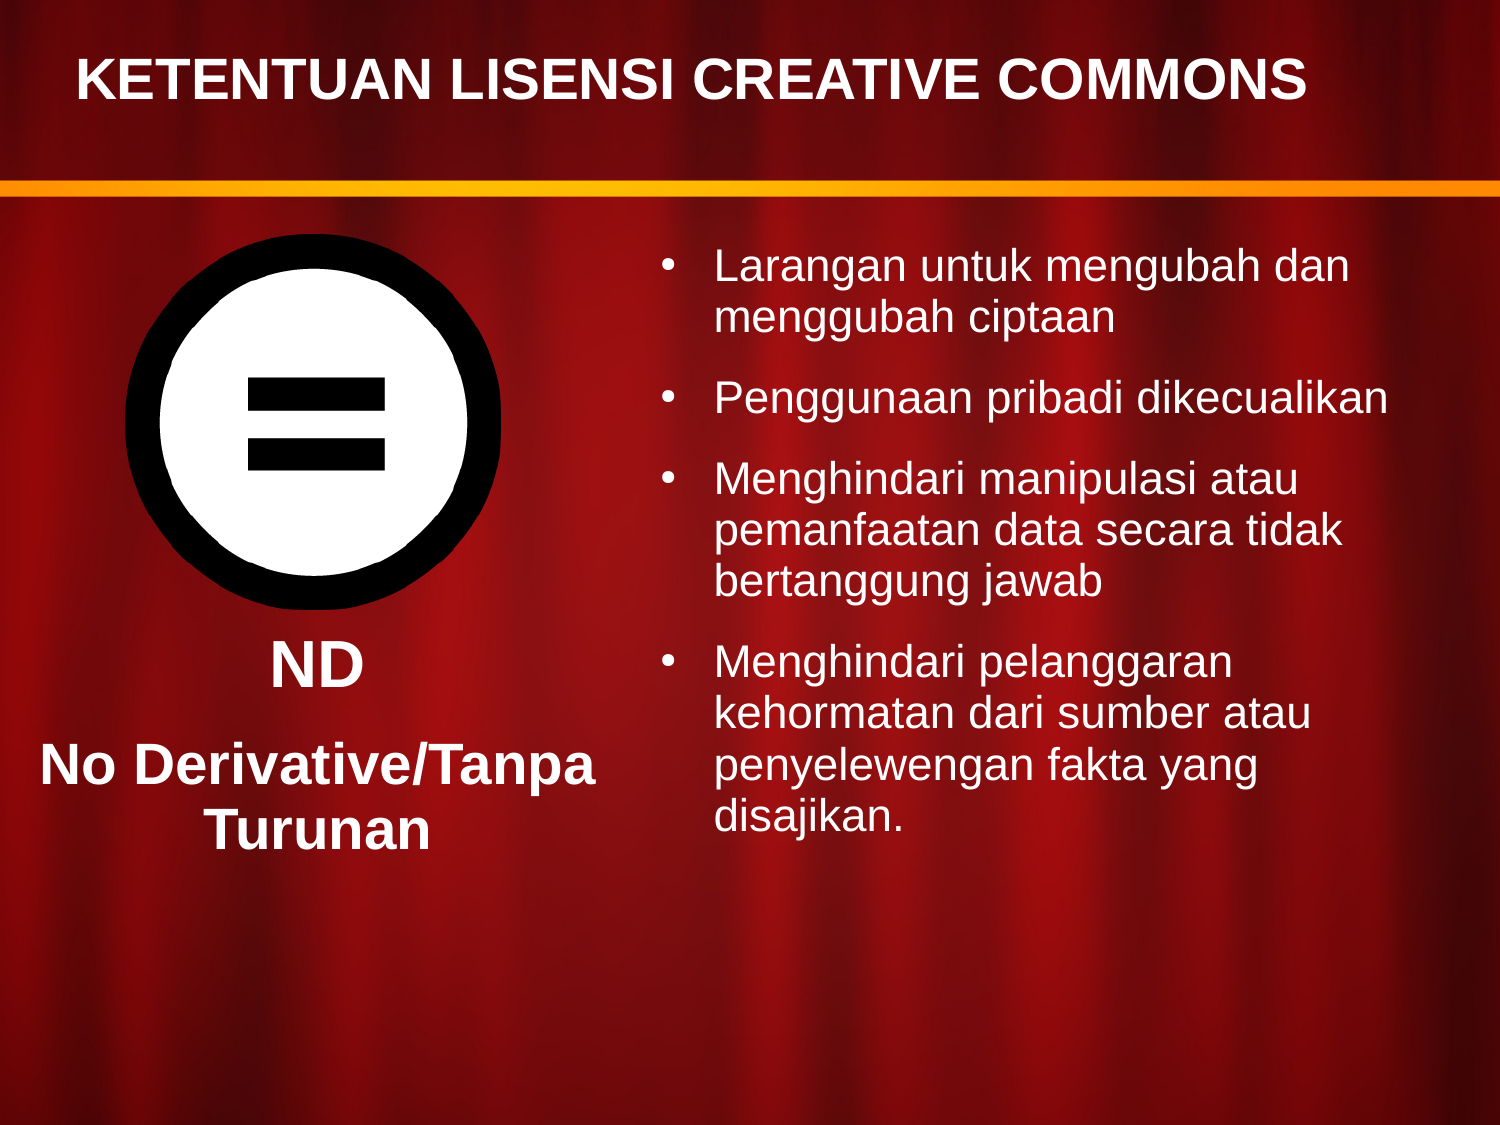

# KETENTUAN LISENSI CREATIVE COMMONS
ND
No Derivative/Tanpa Turunan
Larangan untuk mengubah dan menggubah ciptaan
Penggunaan pribadi dikecualikan
Menghindari manipulasi atau pemanfaatan data secara tidak bertanggung jawab
Menghindari pelanggaran kehormatan dari sumber atau penyelewengan fakta yang disajikan.